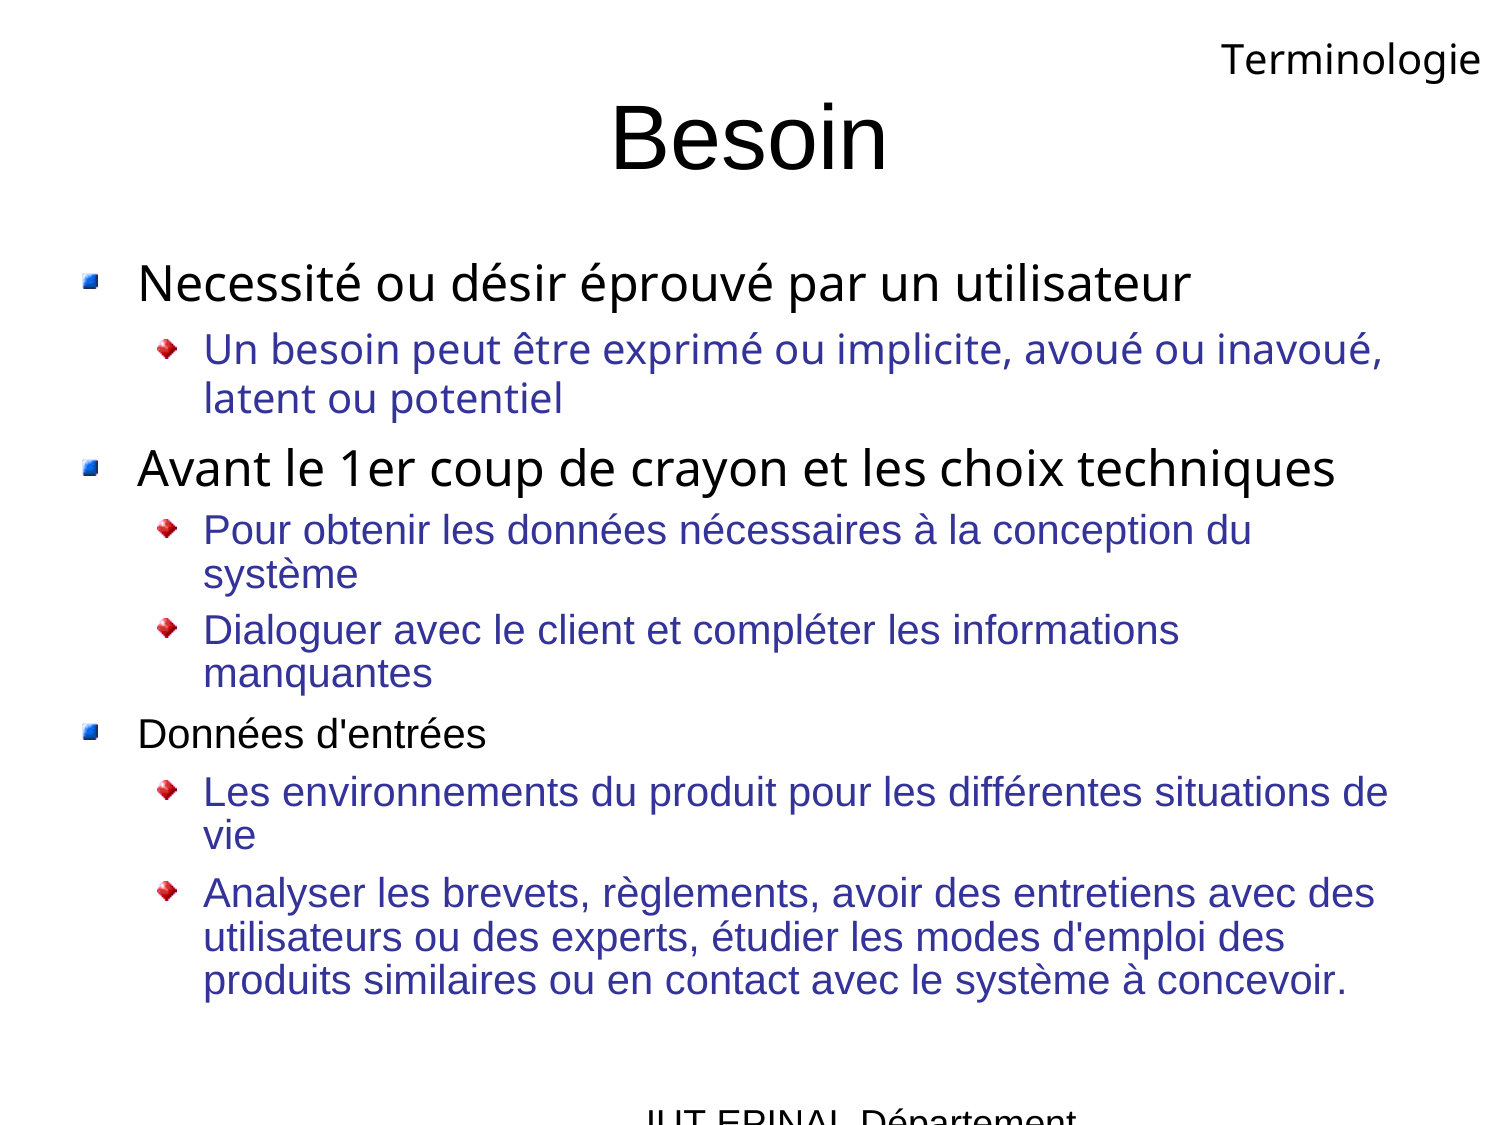

Terminologie
# Besoin
Necessité ou désir éprouvé par un utilisateur
Un besoin peut être exprimé ou implicite, avoué ou inavoué, latent ou potentiel
Avant le 1er coup de crayon et les choix techniques
Pour obtenir les données nécessaires à la conception du système
Dialoguer avec le client et compléter les informations manquantes
Données d'entrées
Les environnements du produit pour les différentes situations de vie
Analyser les brevets, règlements, avoir des entretiens avec des utilisateurs ou des experts, étudier les modes d'emploi des produits similaires ou en contact avec le système à concevoir.